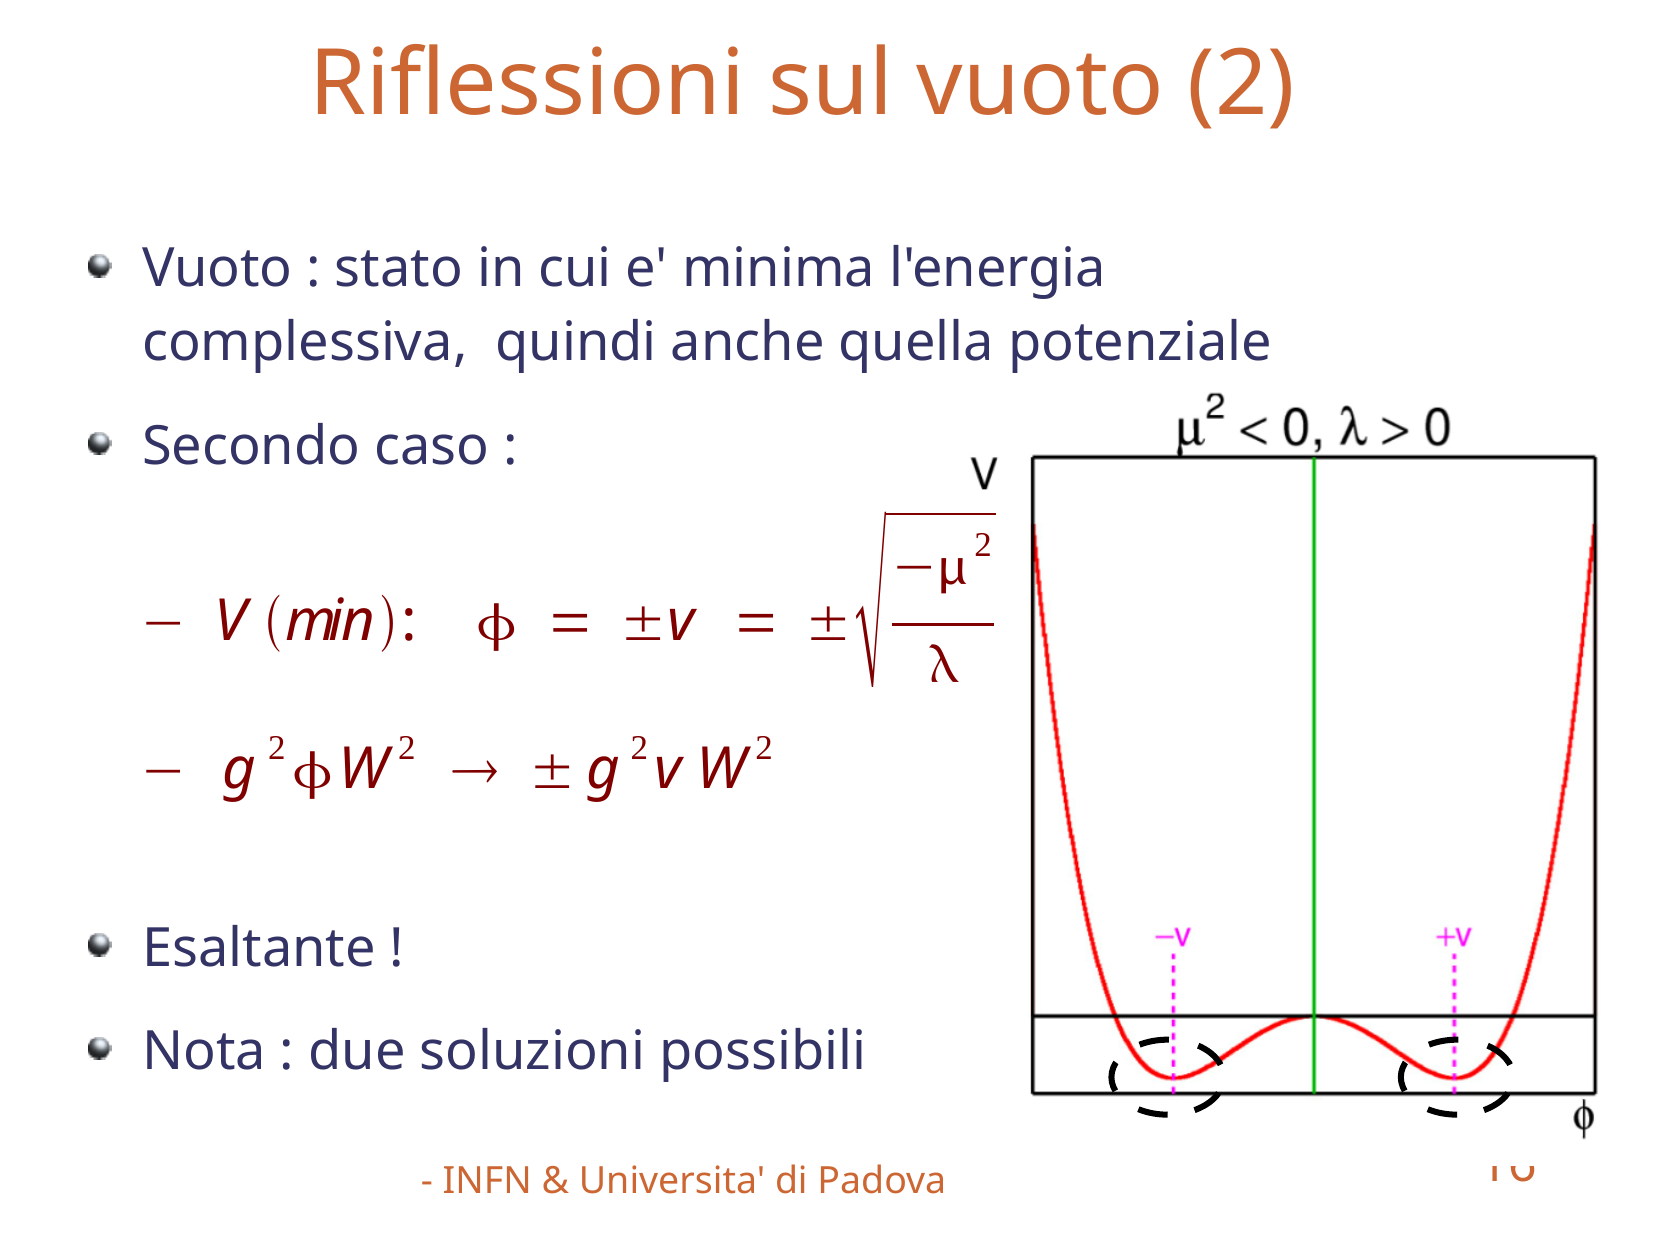

# Riflessioni sul vuoto (2)
Vuoto : stato in cui e' minima l'energia complessiva, quindi anche quella potenziale
Secondo caso :
Esaltante !
Nota : due soluzioni possibili